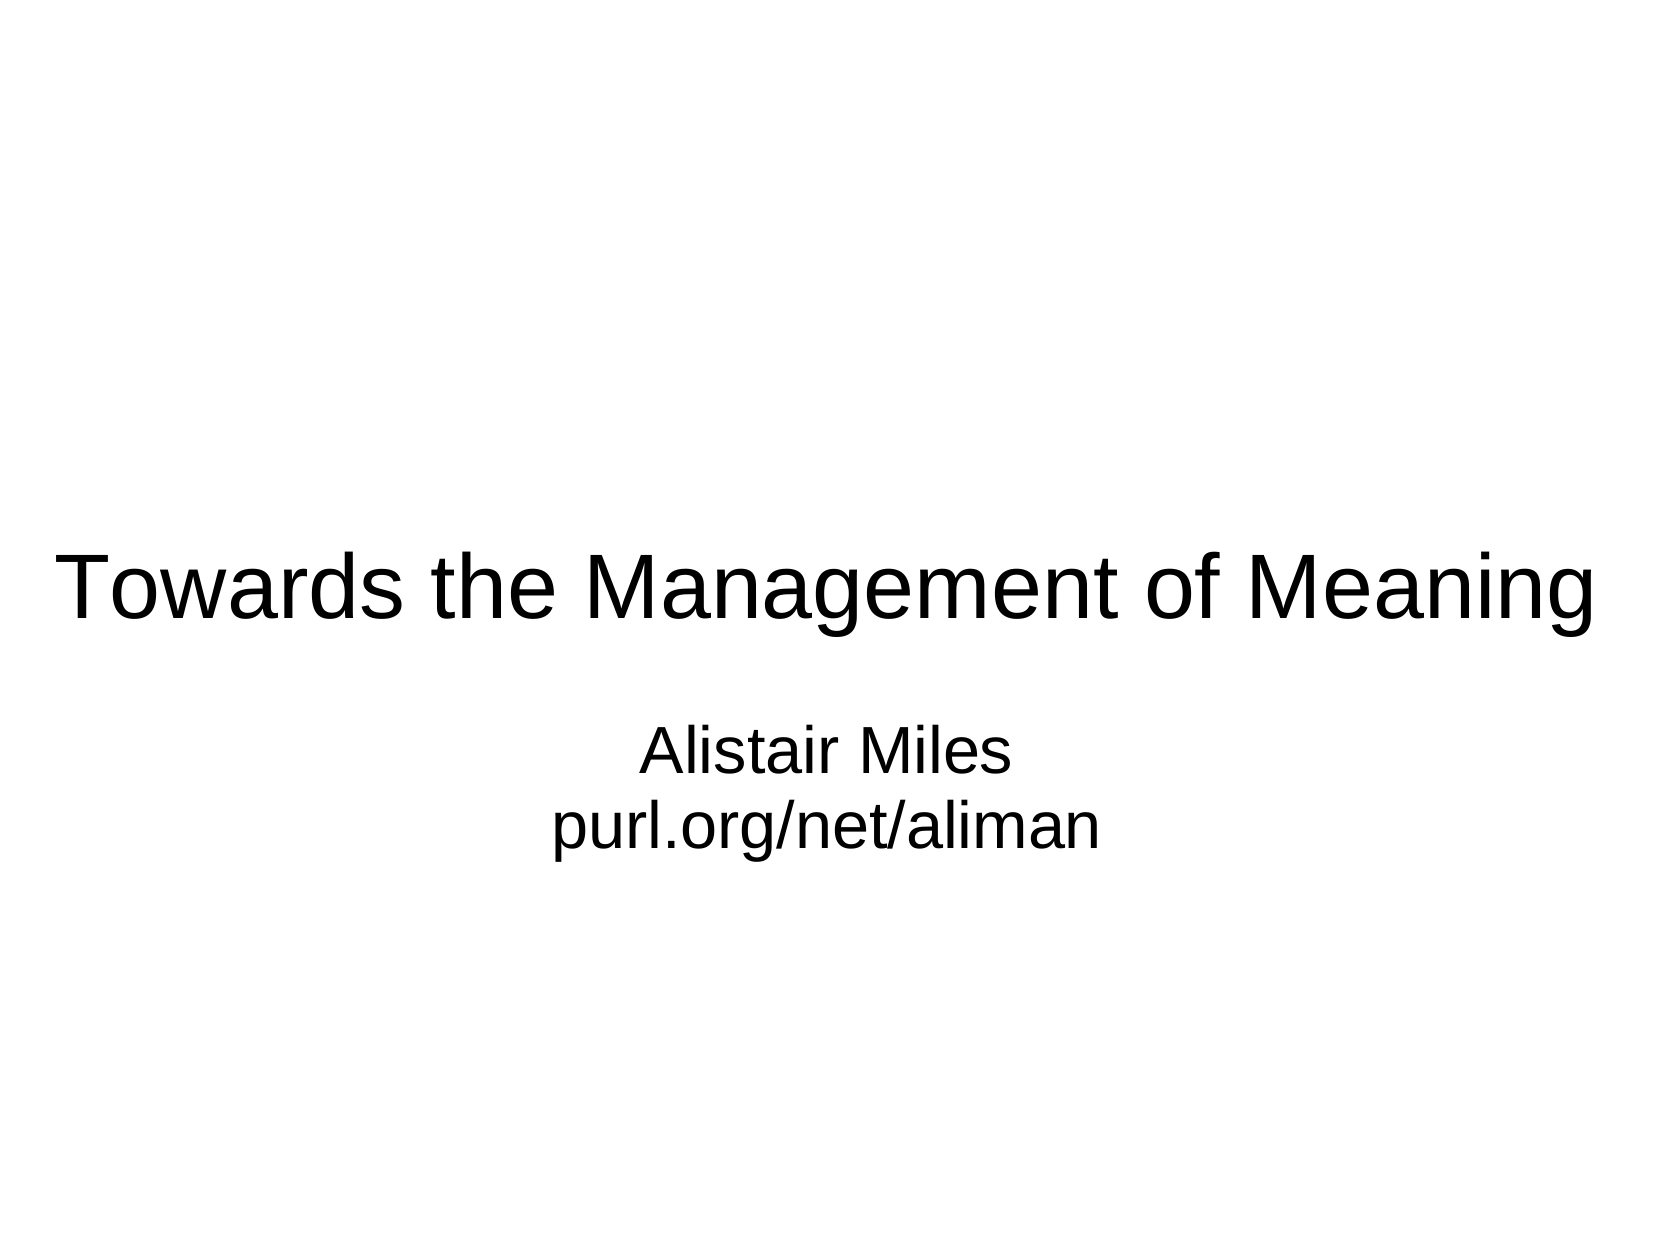

#
Towards the Management of Meaning
Alistair Miles
purl.org/net/aliman